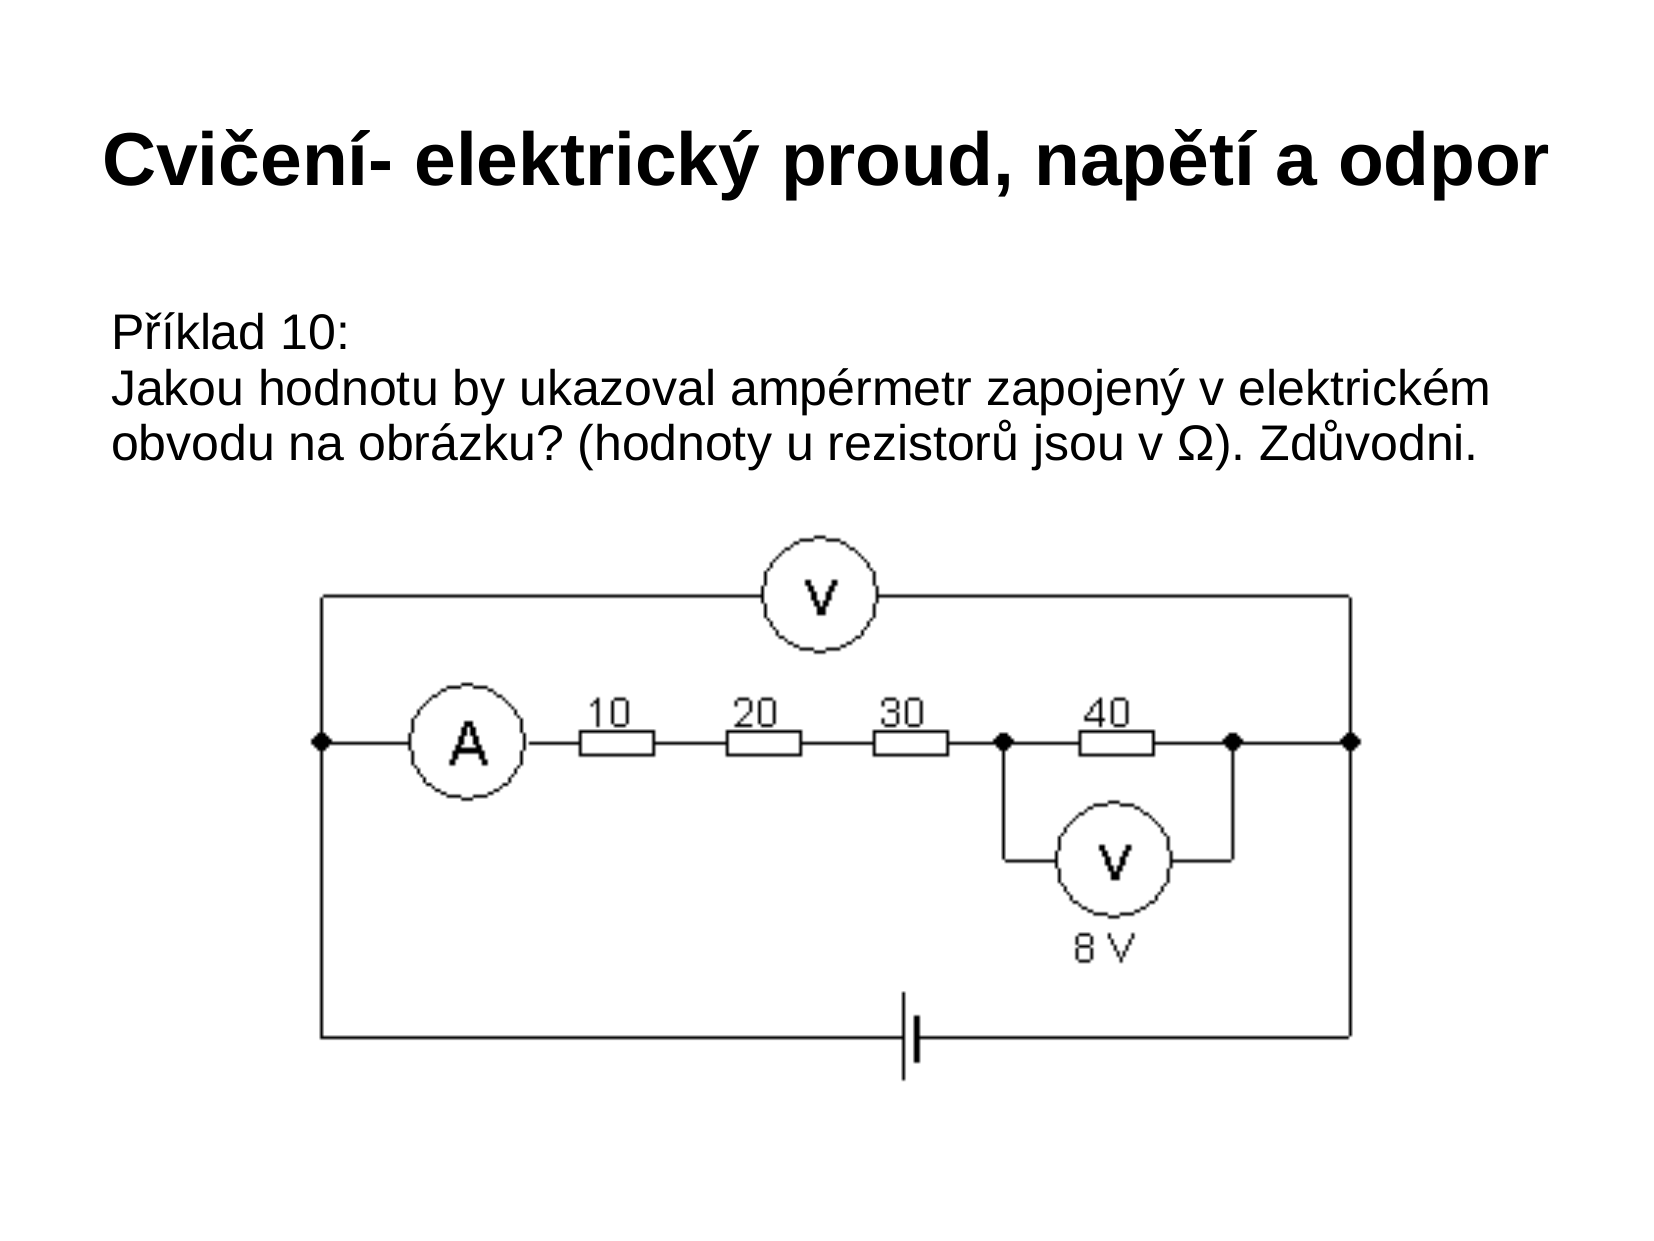

# Cvičení- elektrický proud, napětí a odpor
Příklad 10:
Jakou hodnotu by ukazoval ampérmetr zapojený v elektrickém
obvodu na obrázku? (hodnoty u rezistorů jsou v Ω). Zdůvodni.